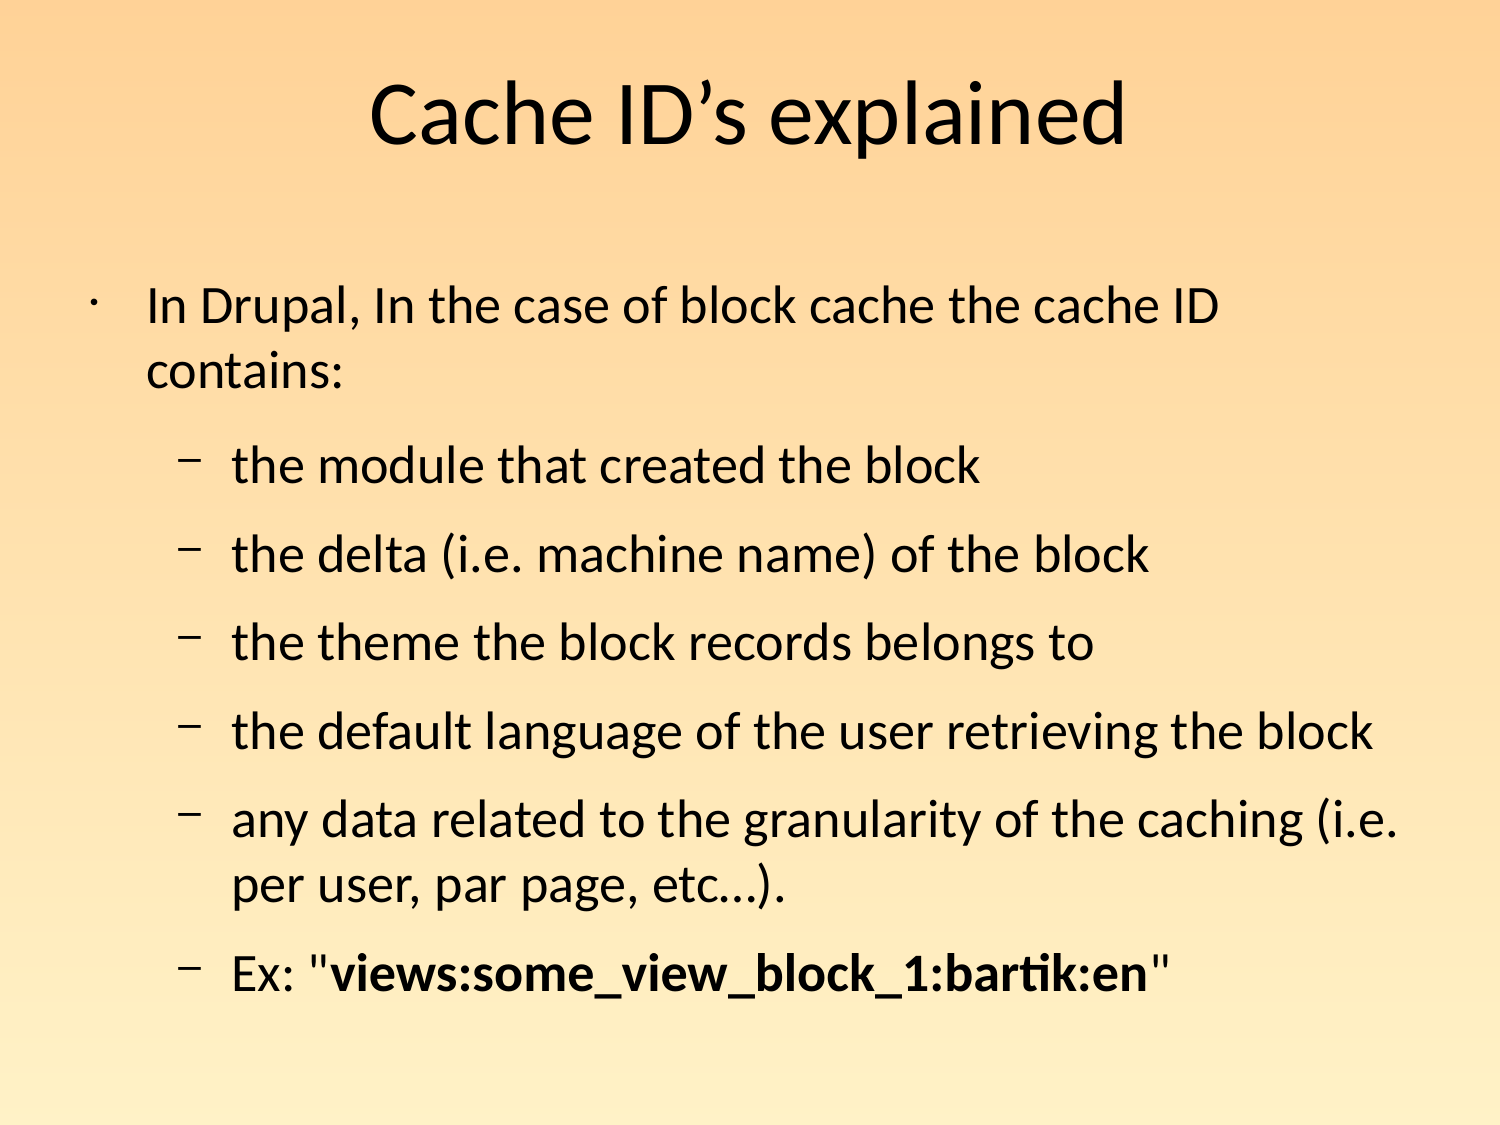

# Cache ID’s explained
In Drupal, In the case of block cache the cache ID contains:
the module that created the block
the delta (i.e. machine name) of the block
the theme the block records belongs to
the default language of the user retrieving the block
any data related to the granularity of the caching (i.e. per user, par page, etc…).
Ex: "views:some_view_block_1:bartik:en"